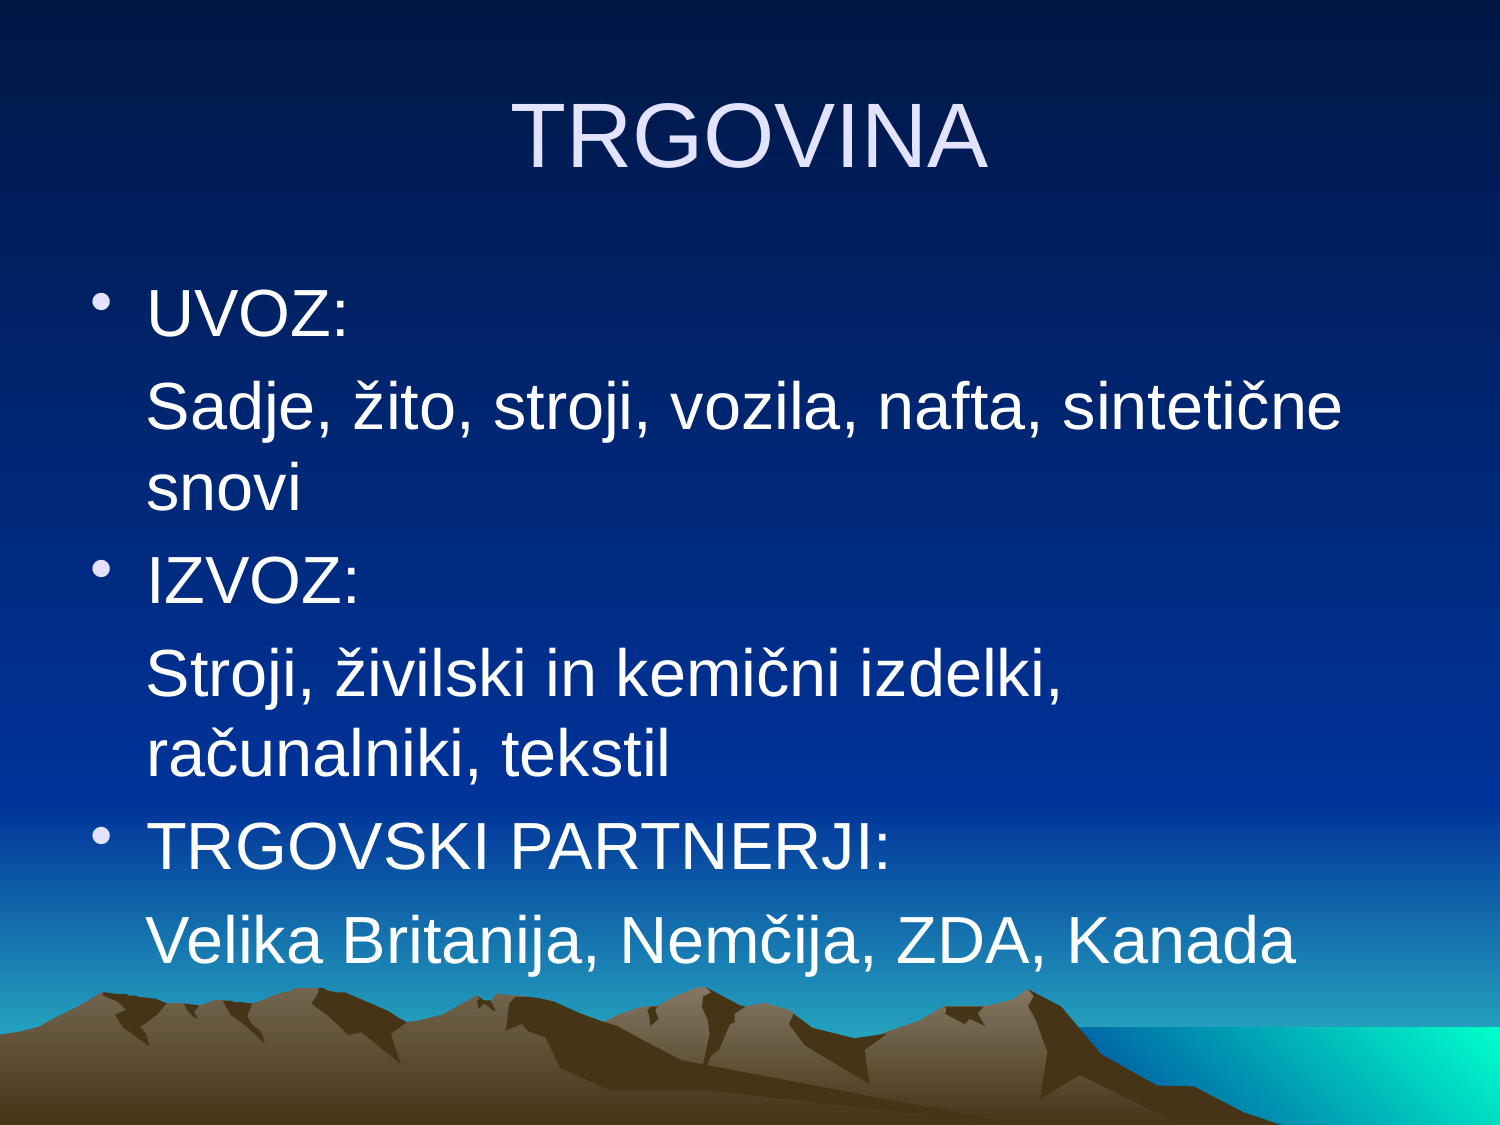

# TRGOVINA
UVOZ:
 Sadje, žito, stroji, vozila, nafta, sintetične snovi
IZVOZ:
 Stroji, živilski in kemični izdelki, računalniki, tekstil
TRGOVSKI PARTNERJI:
 Velika Britanija, Nemčija, ZDA, Kanada